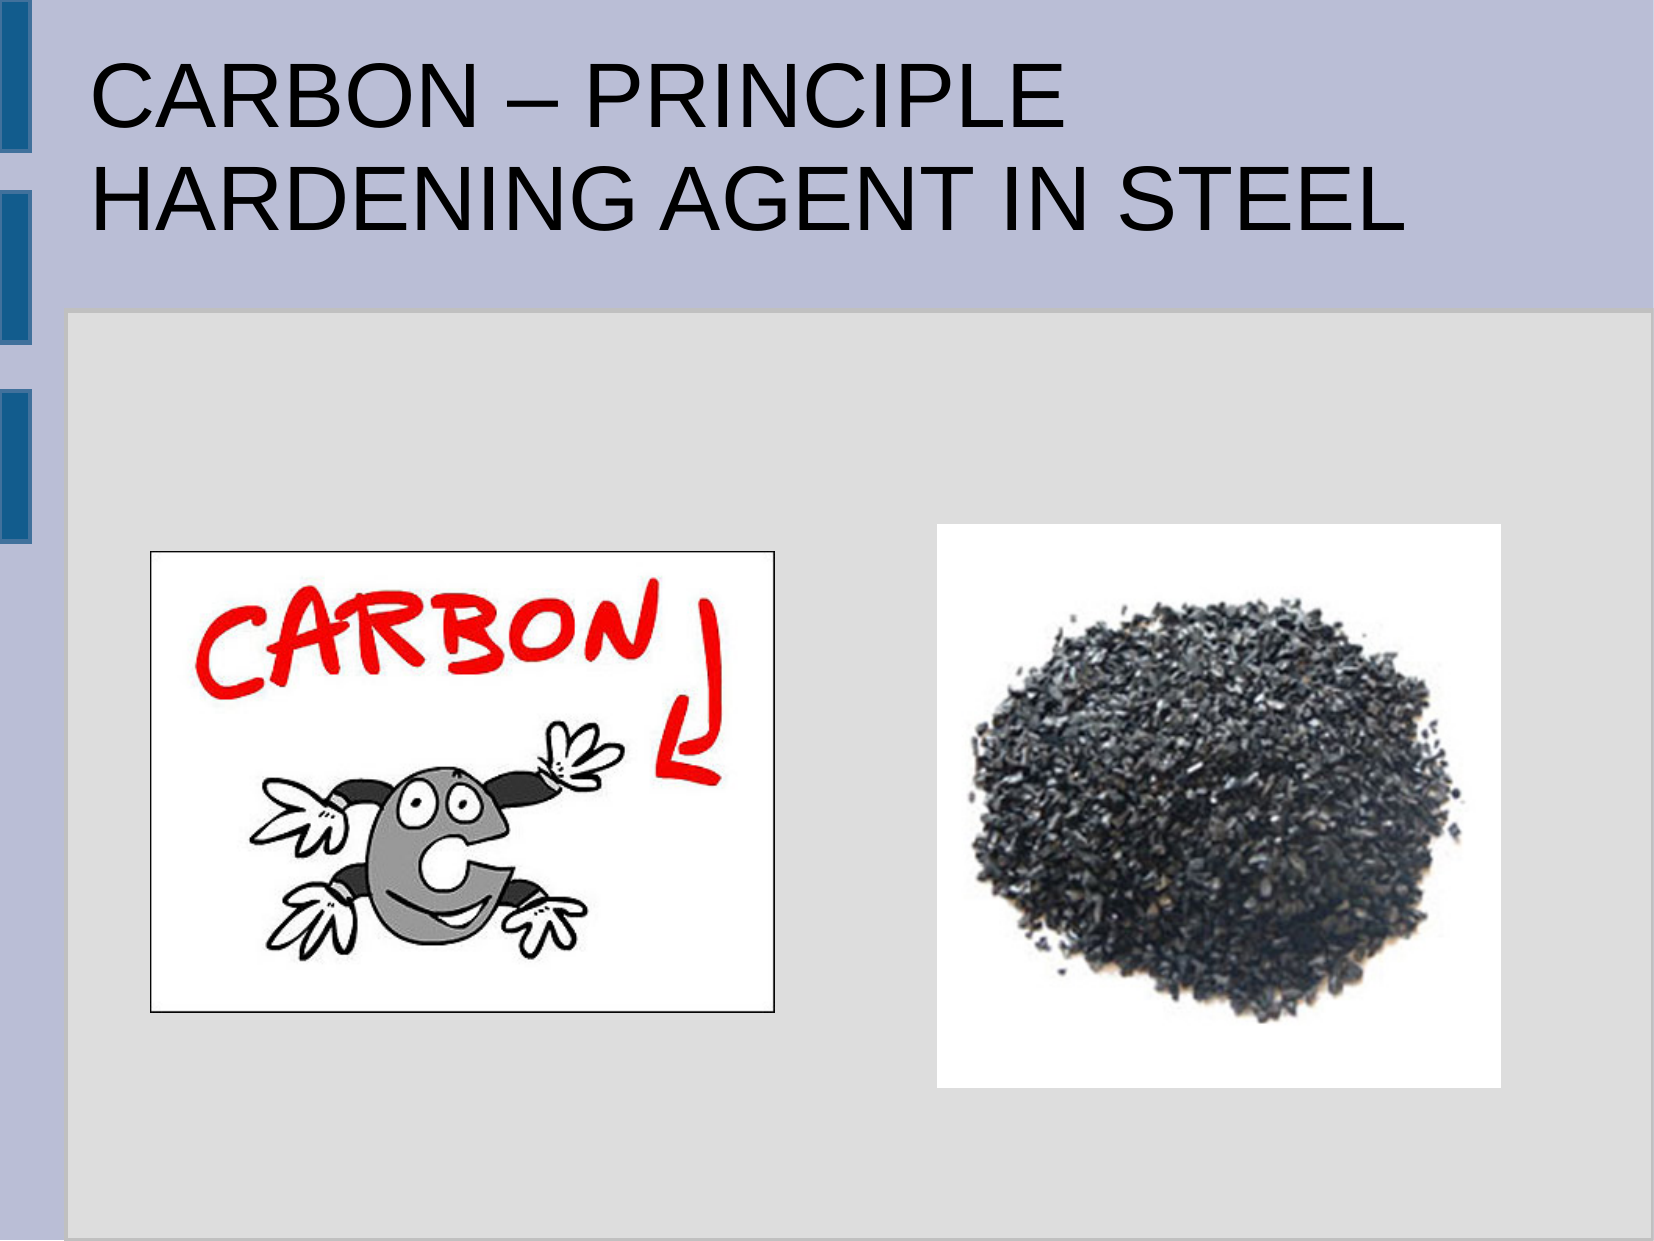

CARBON – PRINCIPLE HARDENING AGENT IN STEEL
#